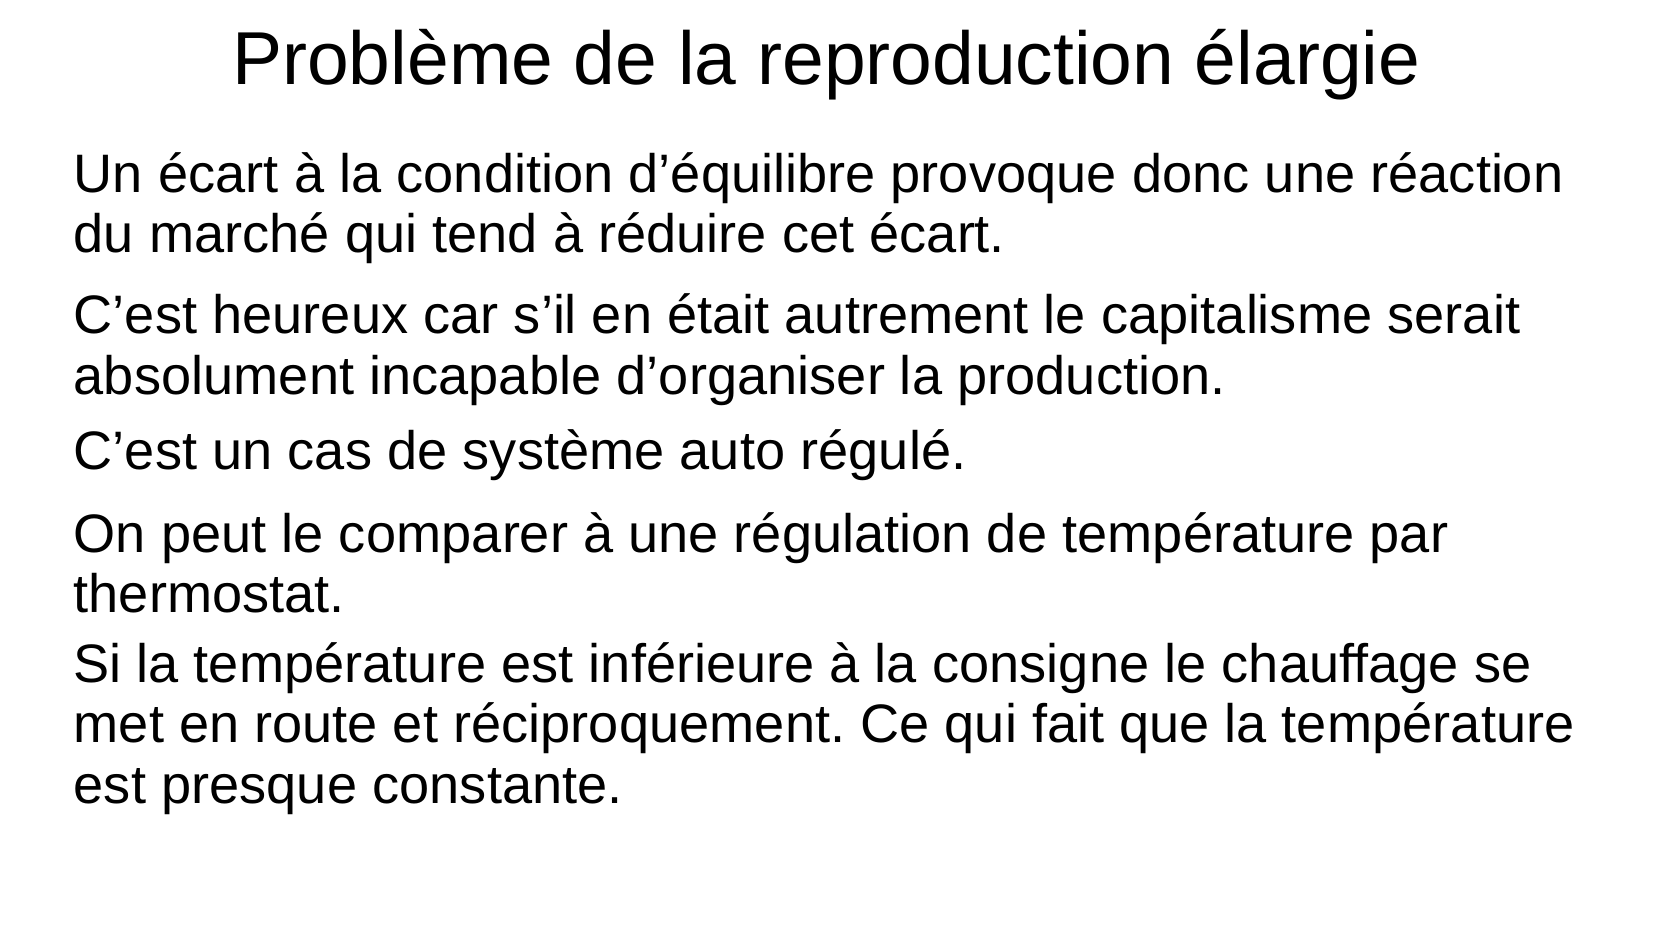

# Problème de la reproduction élargie
Un écart à la condition d’équilibre provoque donc une réaction du marché qui tend à réduire cet écart.
C’est heureux car s’il en était autrement le capitalisme serait absolument incapable d’organiser la production.
C’est un cas de système auto régulé.
On peut le comparer à une régulation de température par thermostat.
Si la température est inférieure à la consigne le chauffage se met en route et réciproquement. Ce qui fait que la température est presque constante.